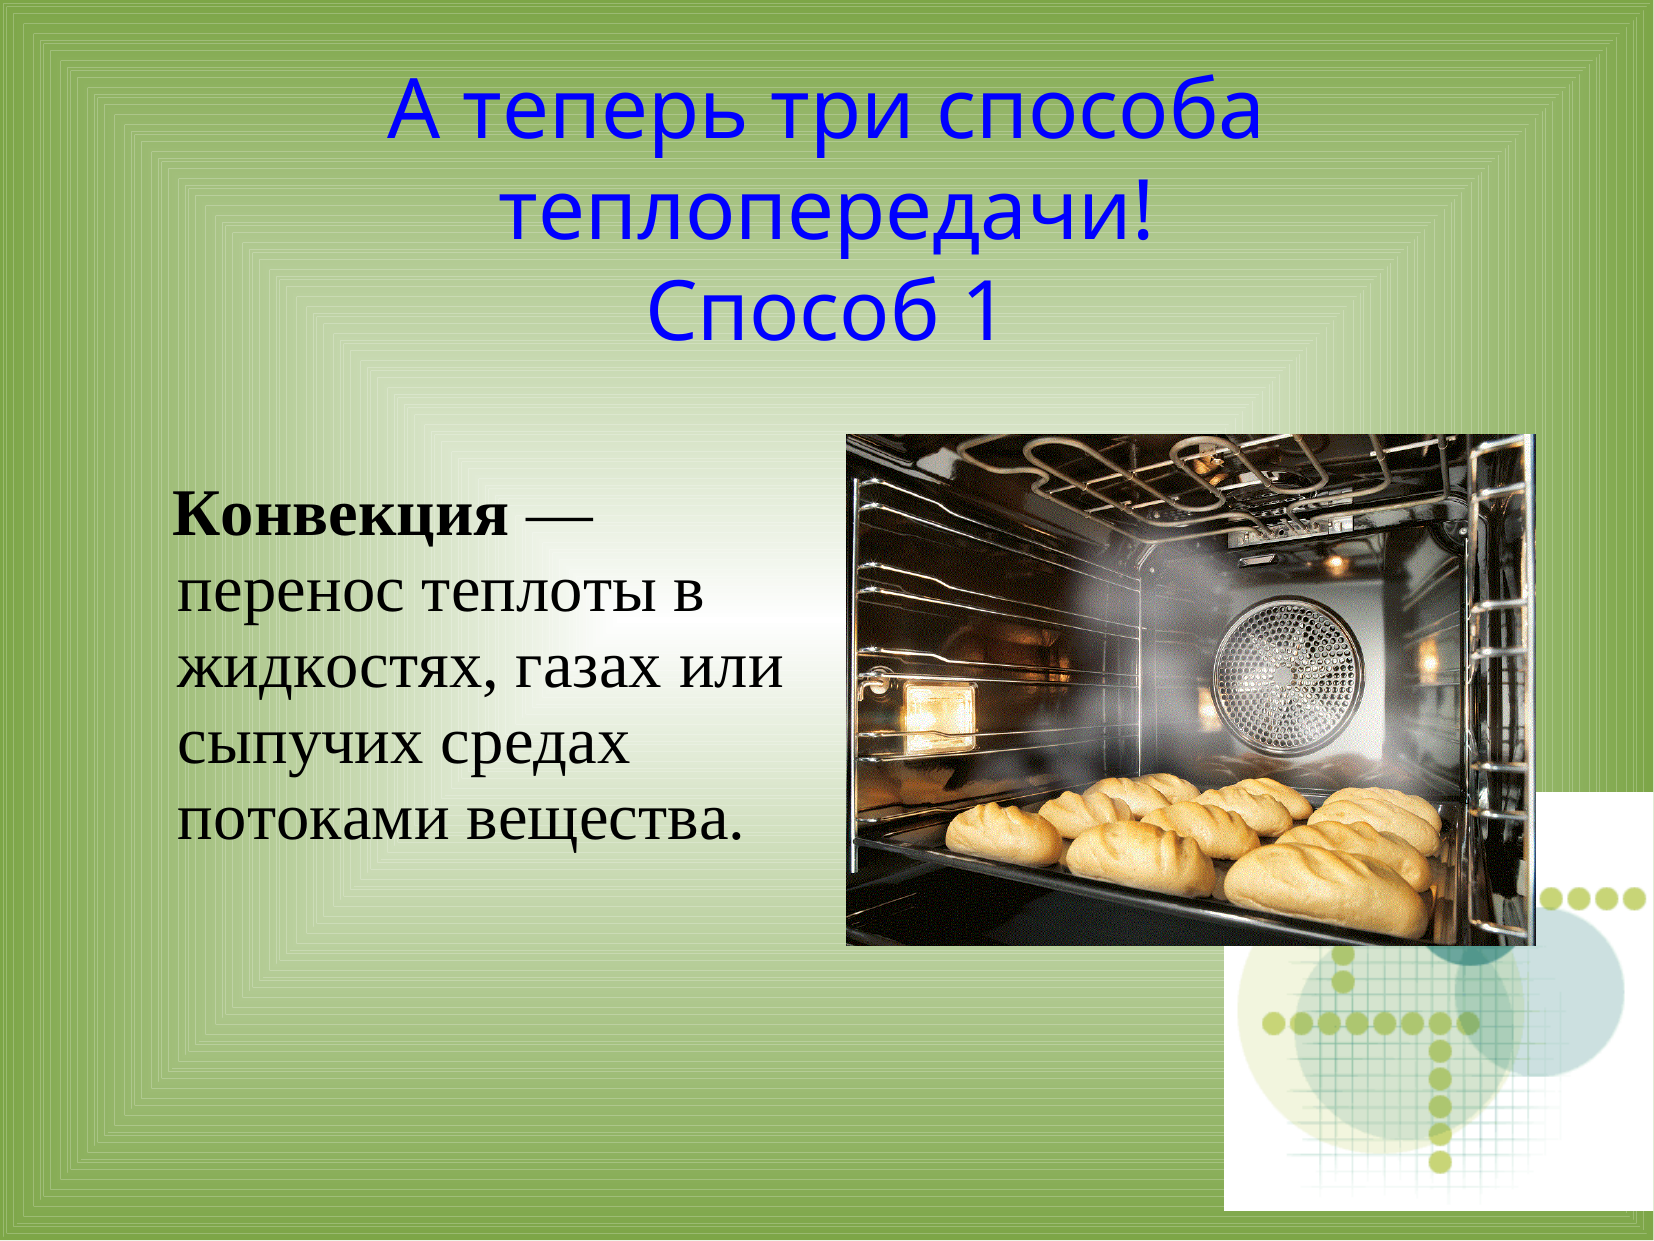

А теперь три способа теплопередачи!
Способ 1
 Конвекция — перенос теплоты в жидкостях, газах или сыпучих средах потоками вещества.